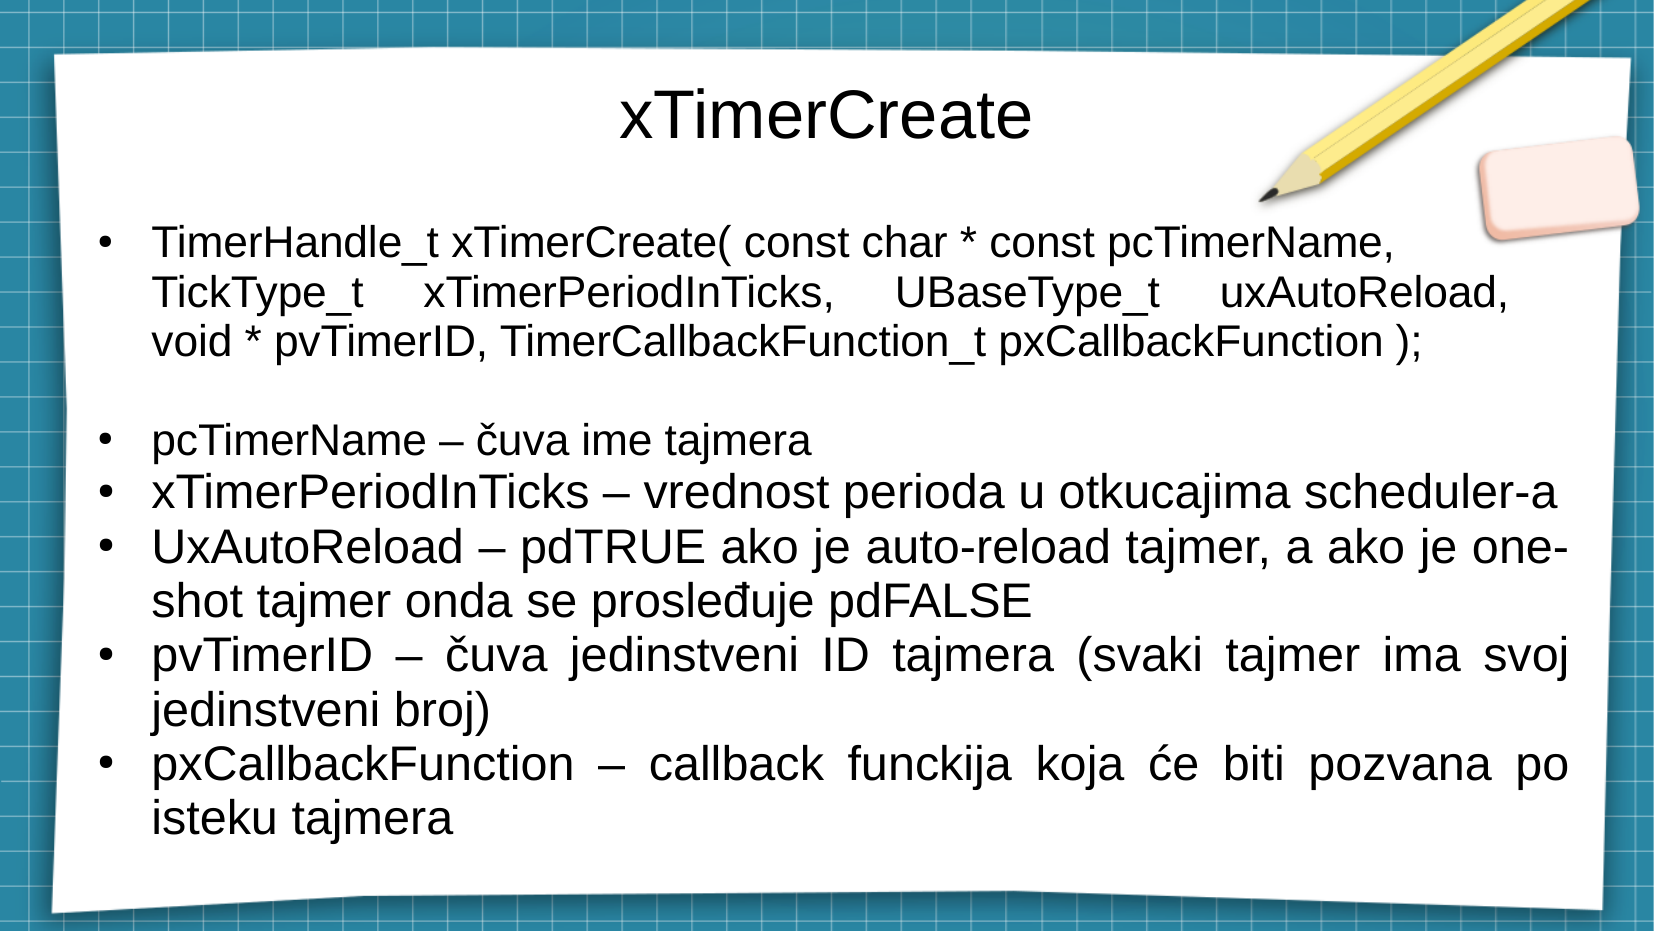

# xTimerCreate
TimerHandle_t xTimerCreate( const char * const pcTimerName,
TickType_t xTimerPeriodInTicks, UBaseType_t uxAutoReload,
void * pvTimerID, TimerCallbackFunction_t pxCallbackFunction );
pcTimerName – čuva ime tajmera
xTimerPeriodInTicks – vrednost perioda u otkucajima scheduler-a
UxAutoReload – pdTRUE ako je auto-reload tajmer, a ako je one-shot tajmer onda se prosleđuje pdFALSE
pvTimerID – čuva jedinstveni ID tajmera (svaki tajmer ima svoj jedinstveni broj)
pxCallbackFunction – callback funckija koja će biti pozvana po isteku tajmera